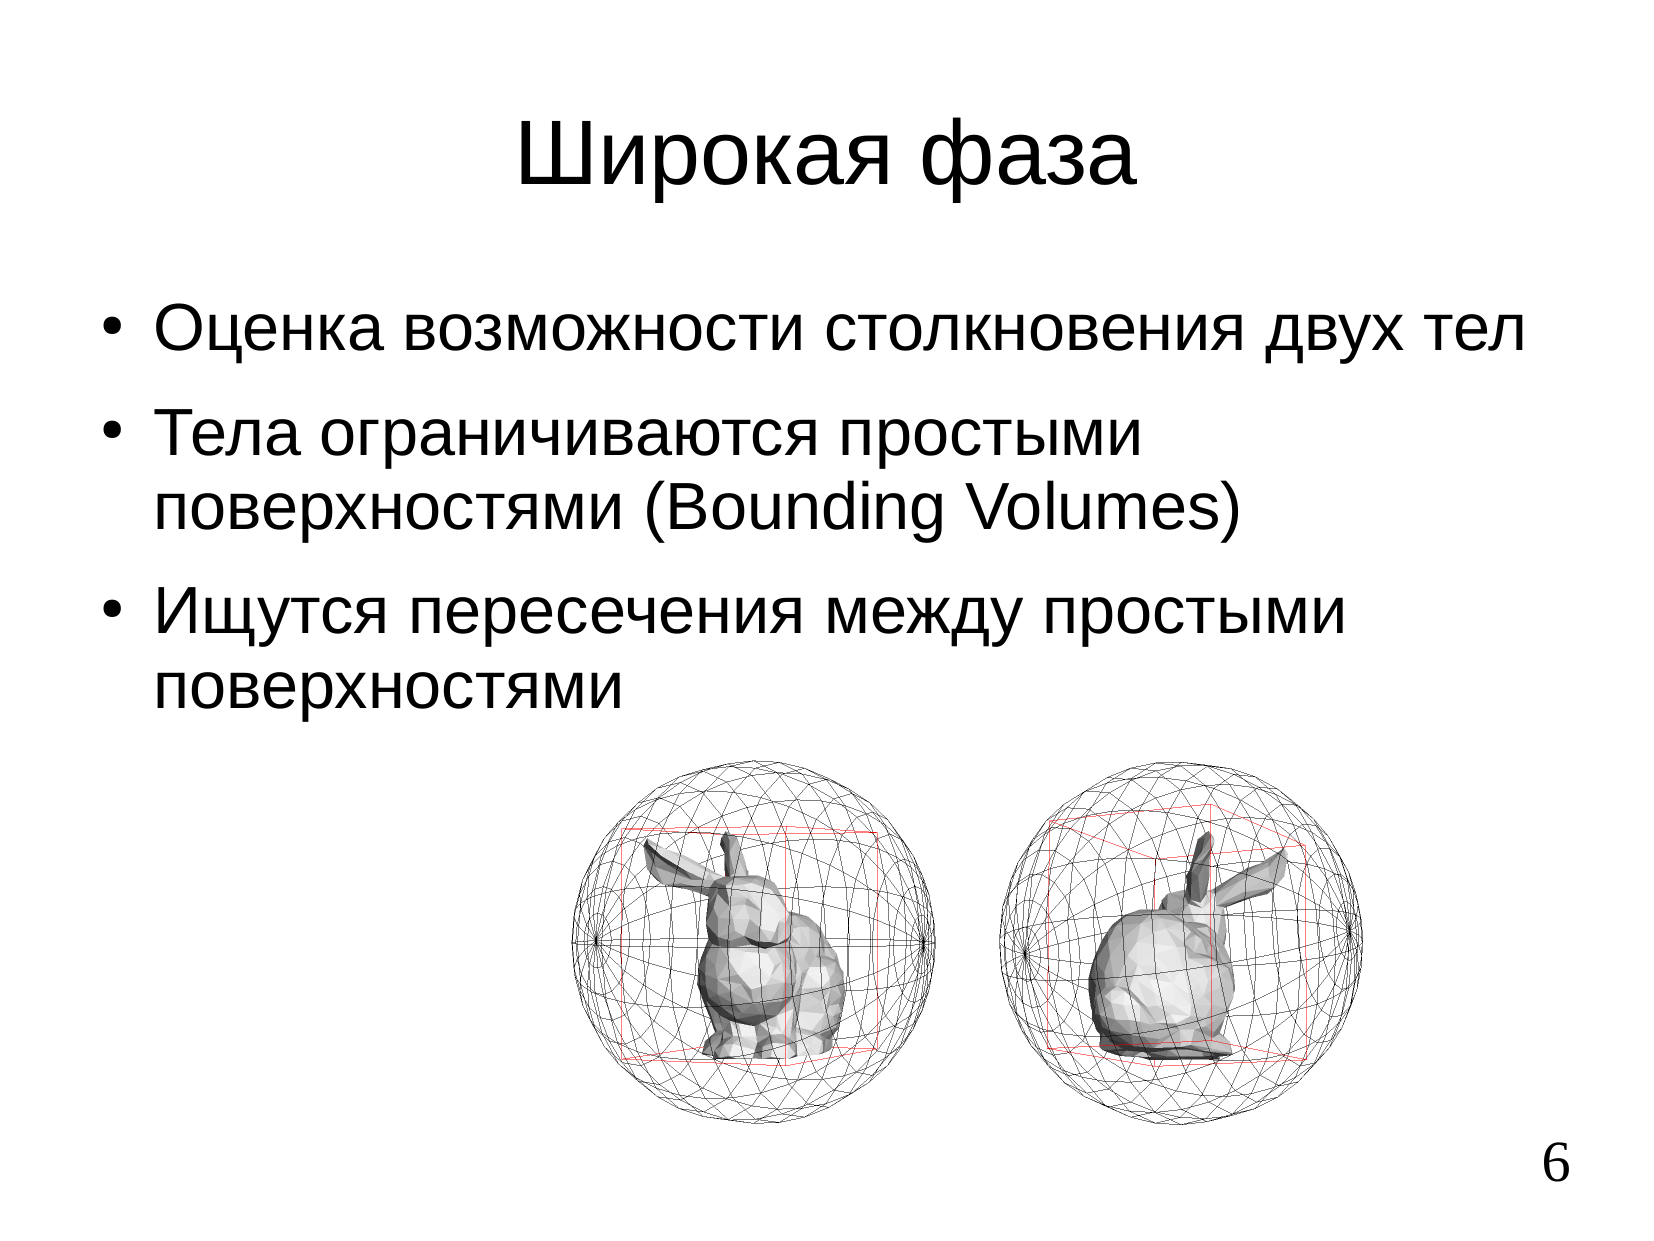

# Широкая фаза
Оценка возможности столкновения двух тел
Тела ограничиваются простыми поверхностями (Bounding Volumes)
Ищутся пересечения между простыми поверхностями
6